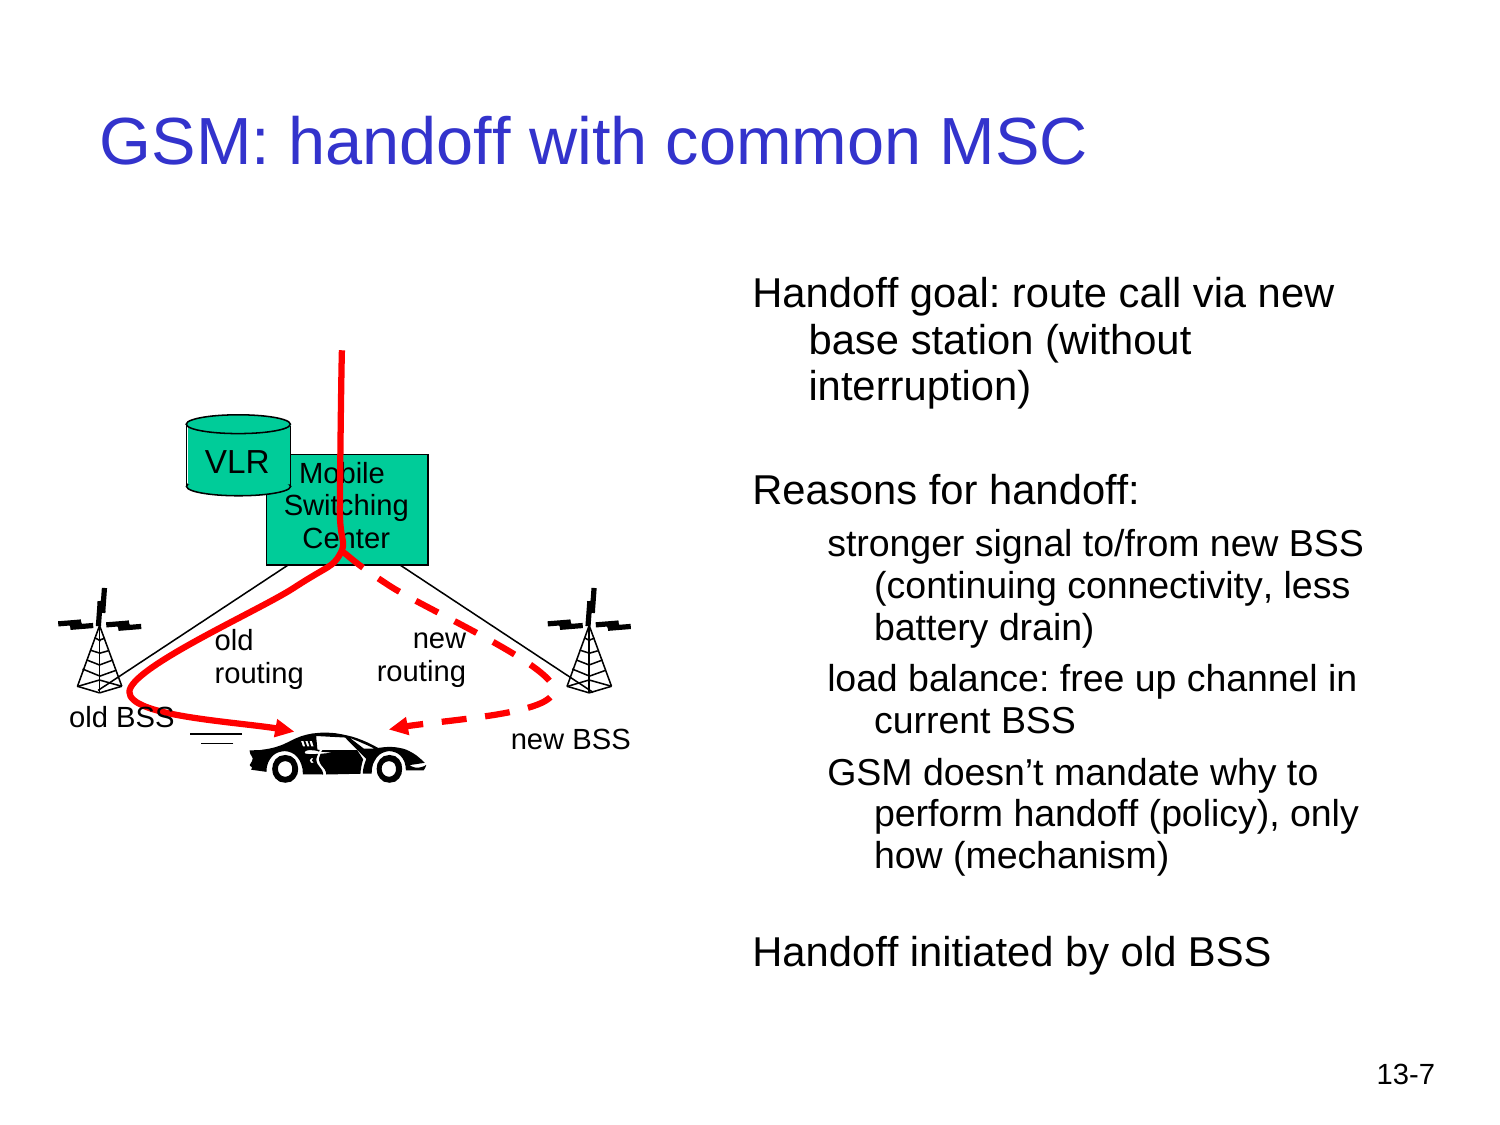

GSM: handoff with common MSC
# Handoff goal: route call via new base station (without interruption)
Reasons for handoff:
stronger signal to/from new BSS (continuing connectivity, less battery drain)
load balance: free up channel in current BSS
GSM doesn’t mandate why to perform handoff (policy), only how (mechanism)
Handoff initiated by old BSS
VLR
Mobile
Switching
Center
new
routing
old
routing
old BSS
new BSS
7